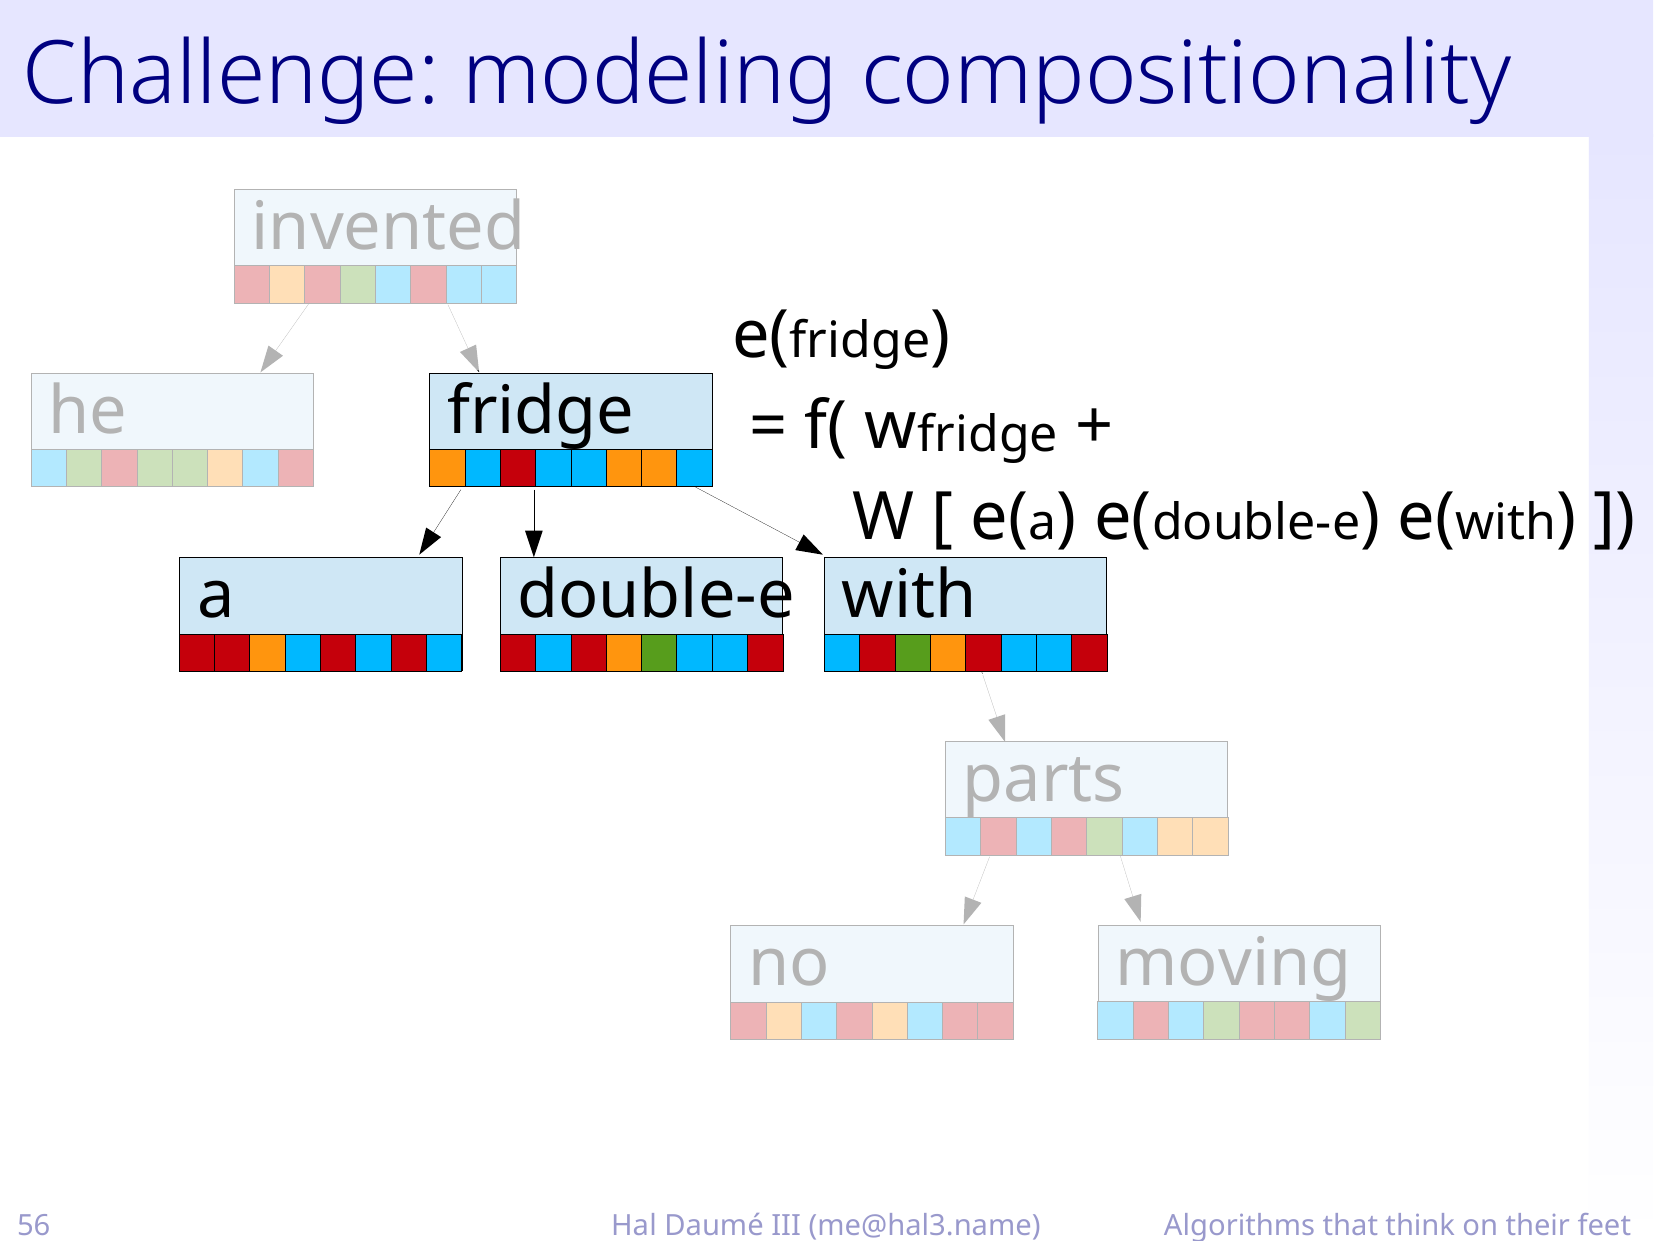

# Challenge: modeling compositionality
 invented
e(fridge)
 = f( wfridge +
 W [ e(a) e(double-e) e(with) ])
 he
 fridge
 a
 double-e
 with
 parts
 no
 moving